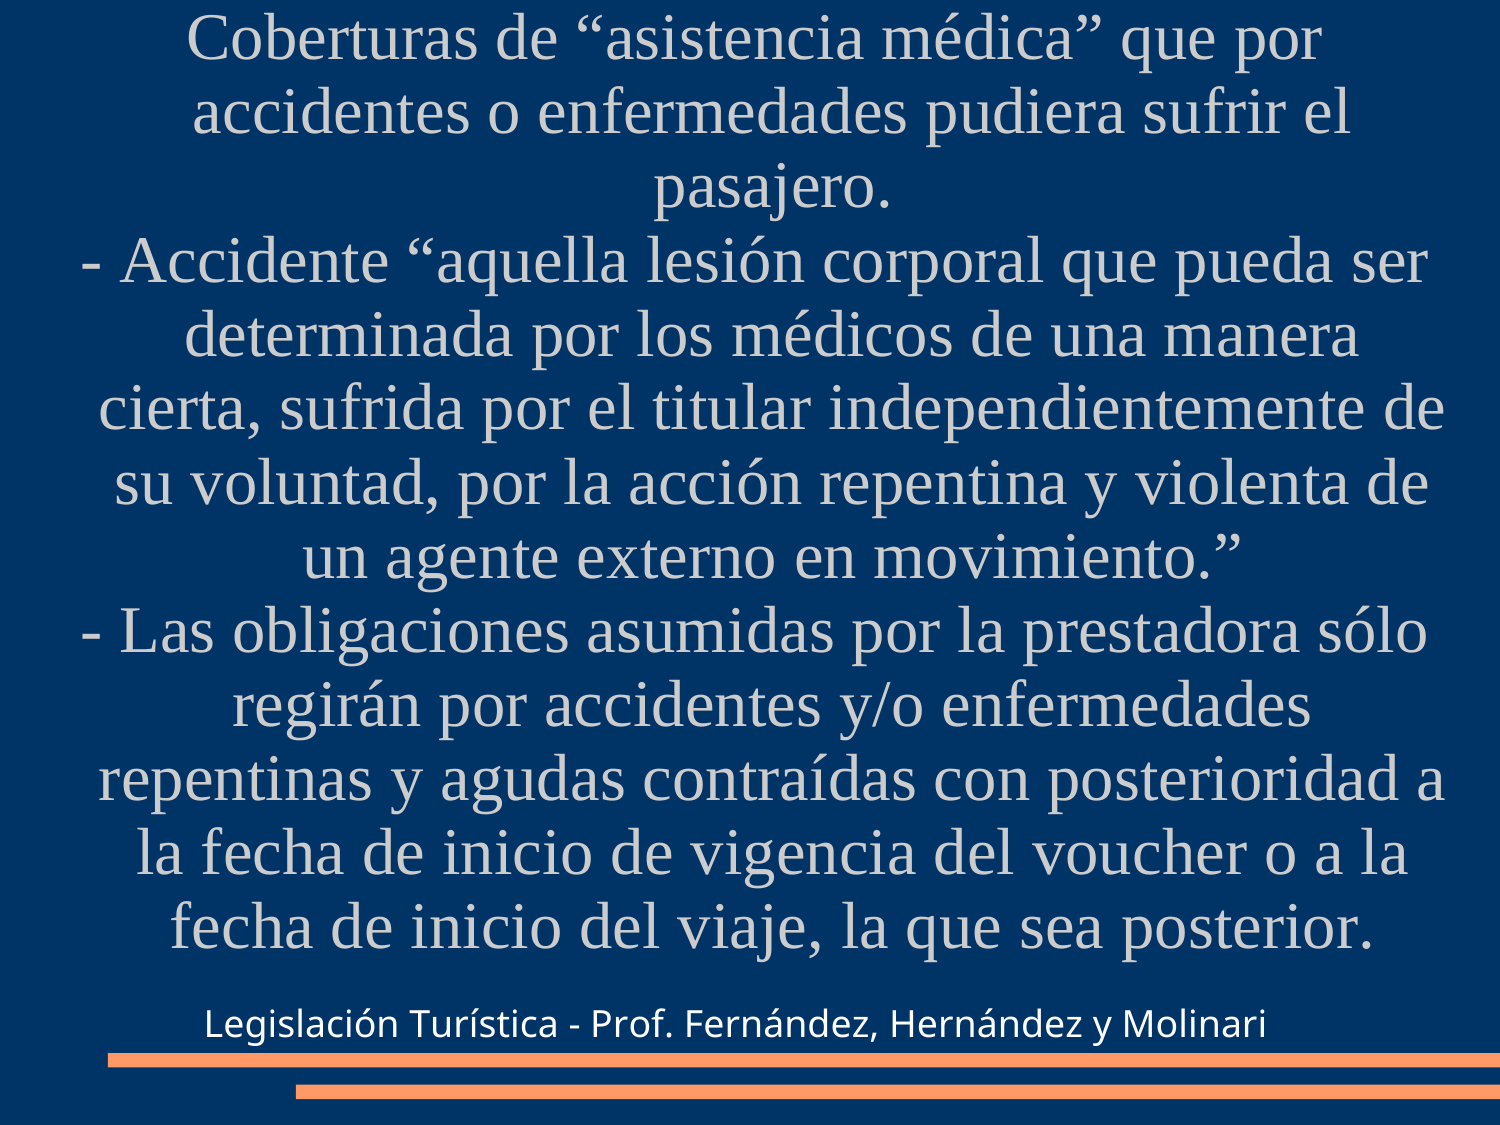

# Coberturas de “asistencia médica” que por accidentes o enfermedades pudiera sufrir el pasajero.
- Accidente “aquella lesión corporal que pueda ser determinada por los médicos de una manera cierta, sufrida por el titular independientemente de su voluntad, por la acción repentina y violenta de un agente externo en movimiento.”
- Las obligaciones asumidas por la prestadora sólo regirán por accidentes y/o enfermedades repentinas y agudas contraídas con posterioridad a la fecha de inicio de vigencia del voucher o a la fecha de inicio del viaje, la que sea posterior.
Legislación Turística - Prof. Fernández, Hernández y Molinari